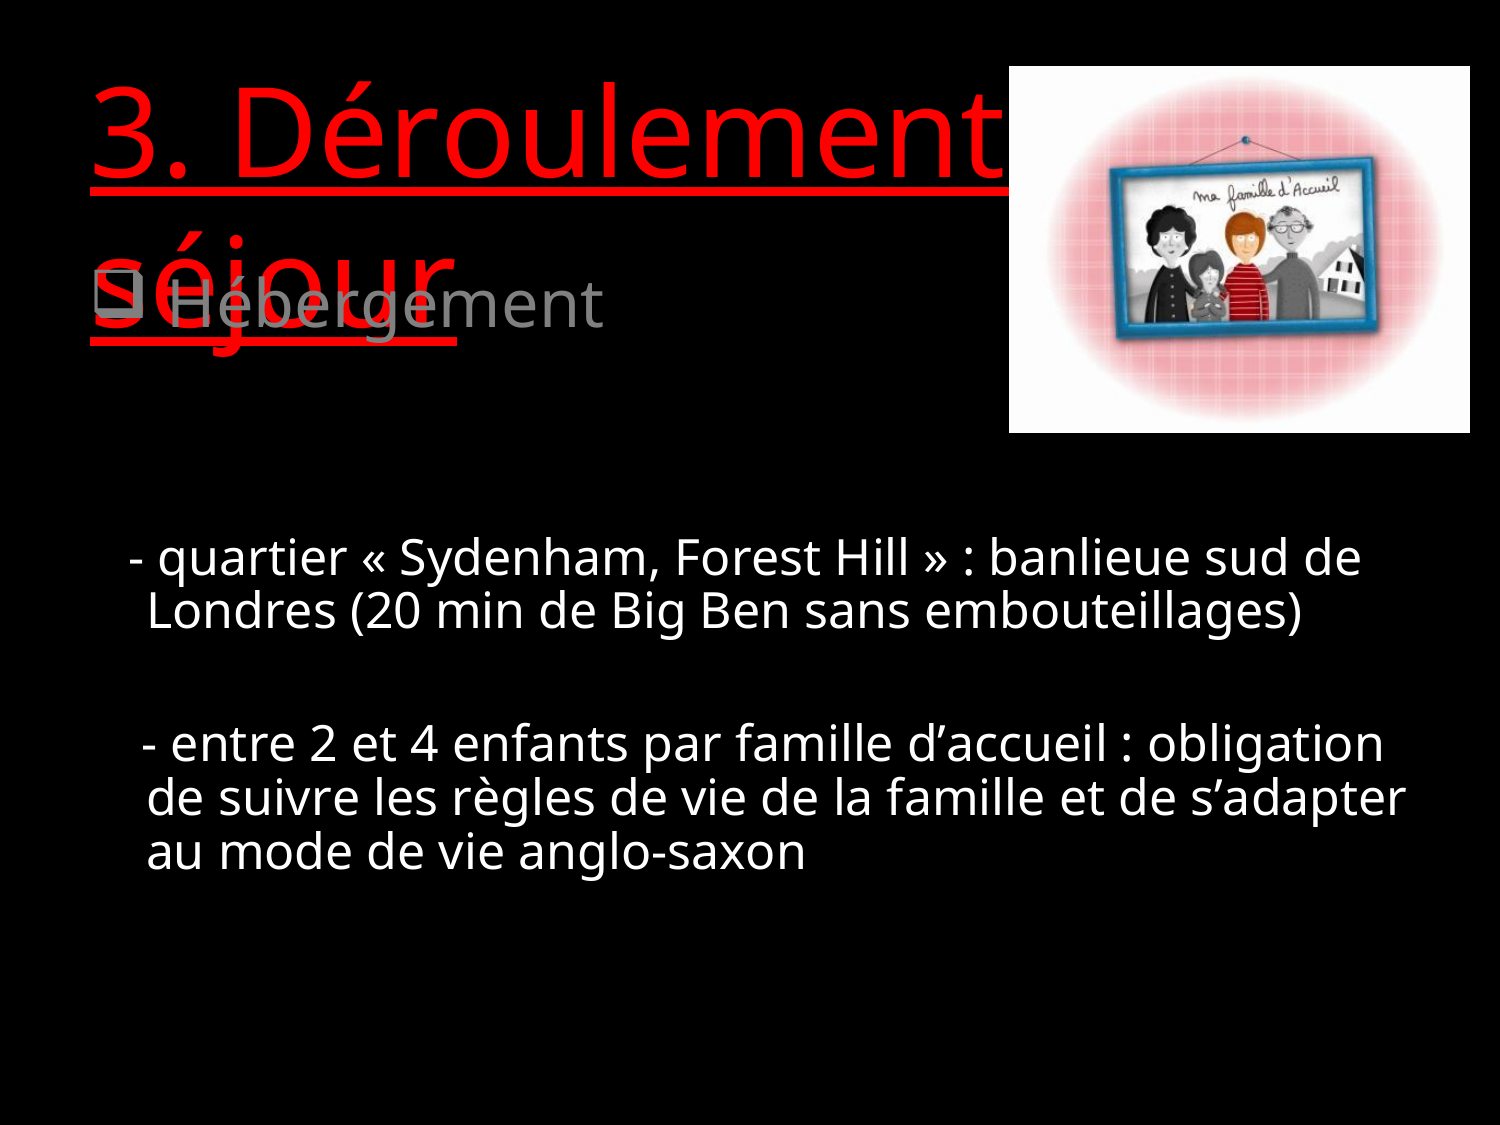

# 3. Déroulement du séjour
 Hébergement
 - quartier « Sydenham, Forest Hill » : banlieue sud de Londres (20 min de Big Ben sans embouteillages)
 - entre 2 et 4 enfants par famille d’accueil : obligation de suivre les règles de vie de la famille et de s’adapter au mode de vie anglo-saxon